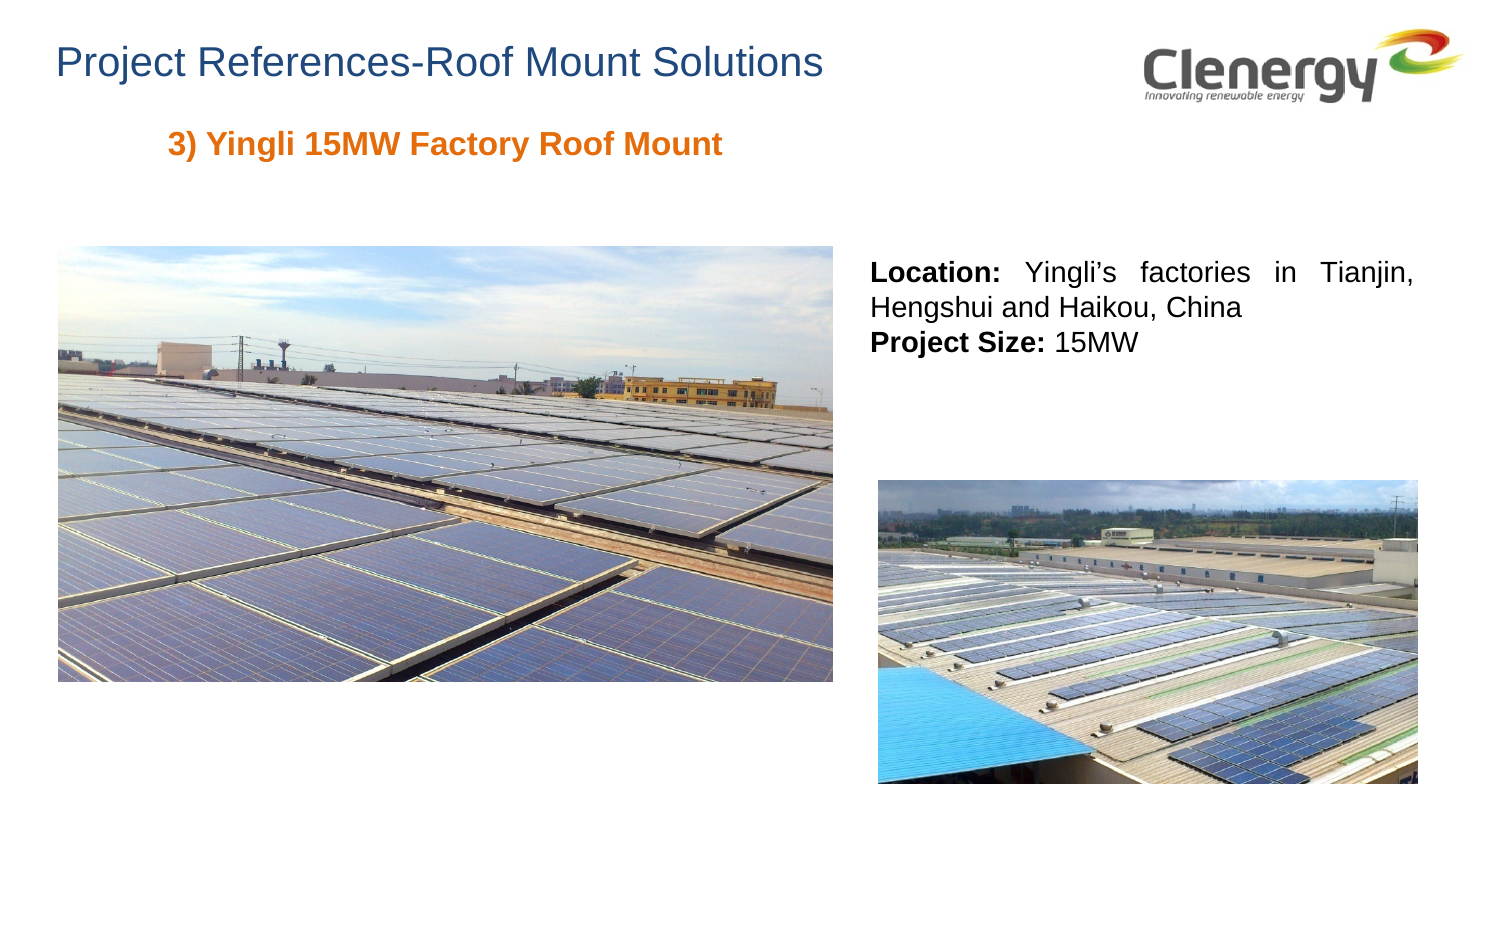

Project References-Roof Mount Solutions
# 3) Yingli 15MW Factory Roof Mount
Location: Yingli’s factories in Tianjin, Hengshui and Haikou, China
Project Size: 15MW